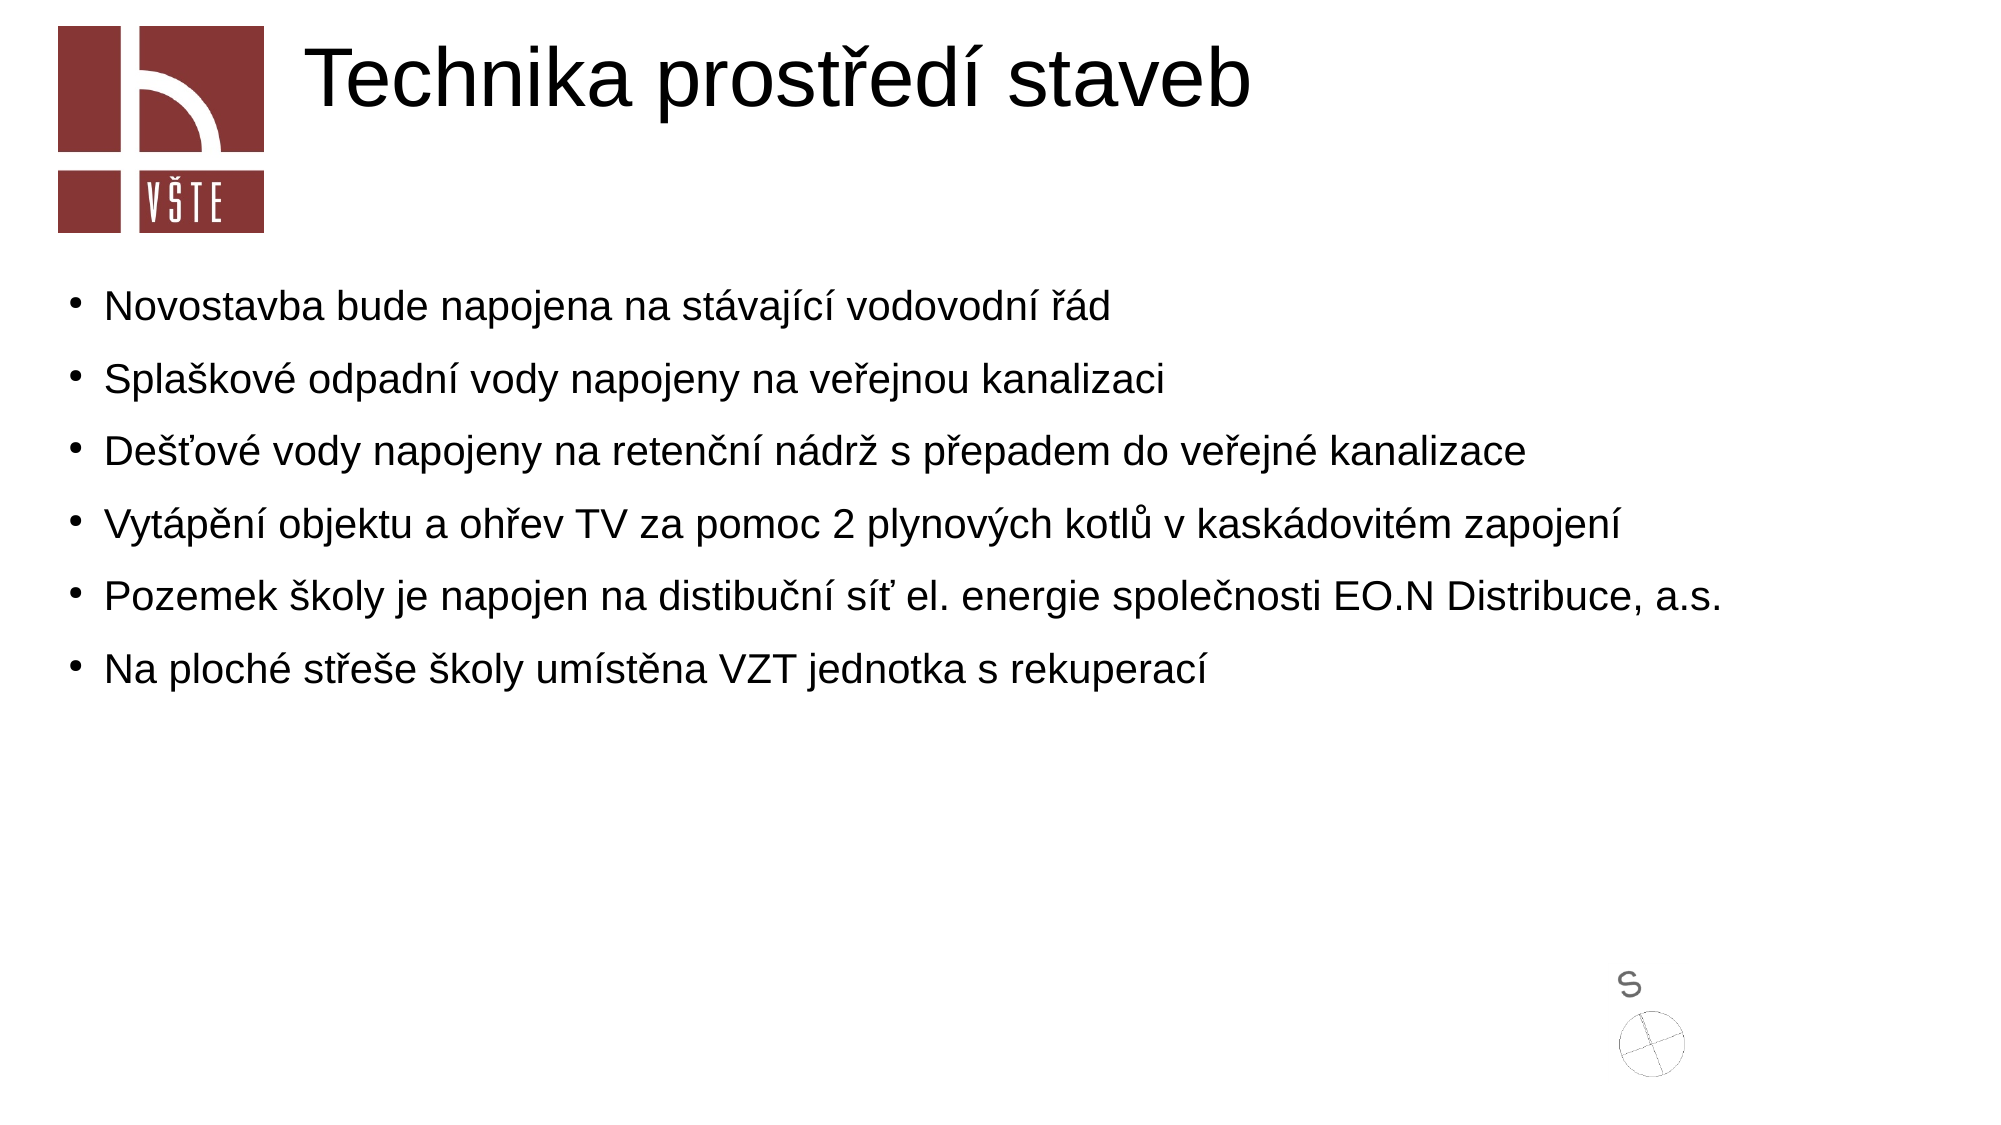

# Technika prostředí staveb
Novostavba bude napojena na stávající vodovodní řád
Splaškové odpadní vody napojeny na veřejnou kanalizaci
Dešťové vody napojeny na retenční nádrž s přepadem do veřejné kanalizace
Vytápění objektu a ohřev TV za pomoc 2 plynových kotlů v kaskádovitém zapojení
Pozemek školy je napojen na distibuční síť el. energie společnosti EO.N Distribuce, a.s.
Na ploché střeše školy umístěna VZT jednotka s rekuperací